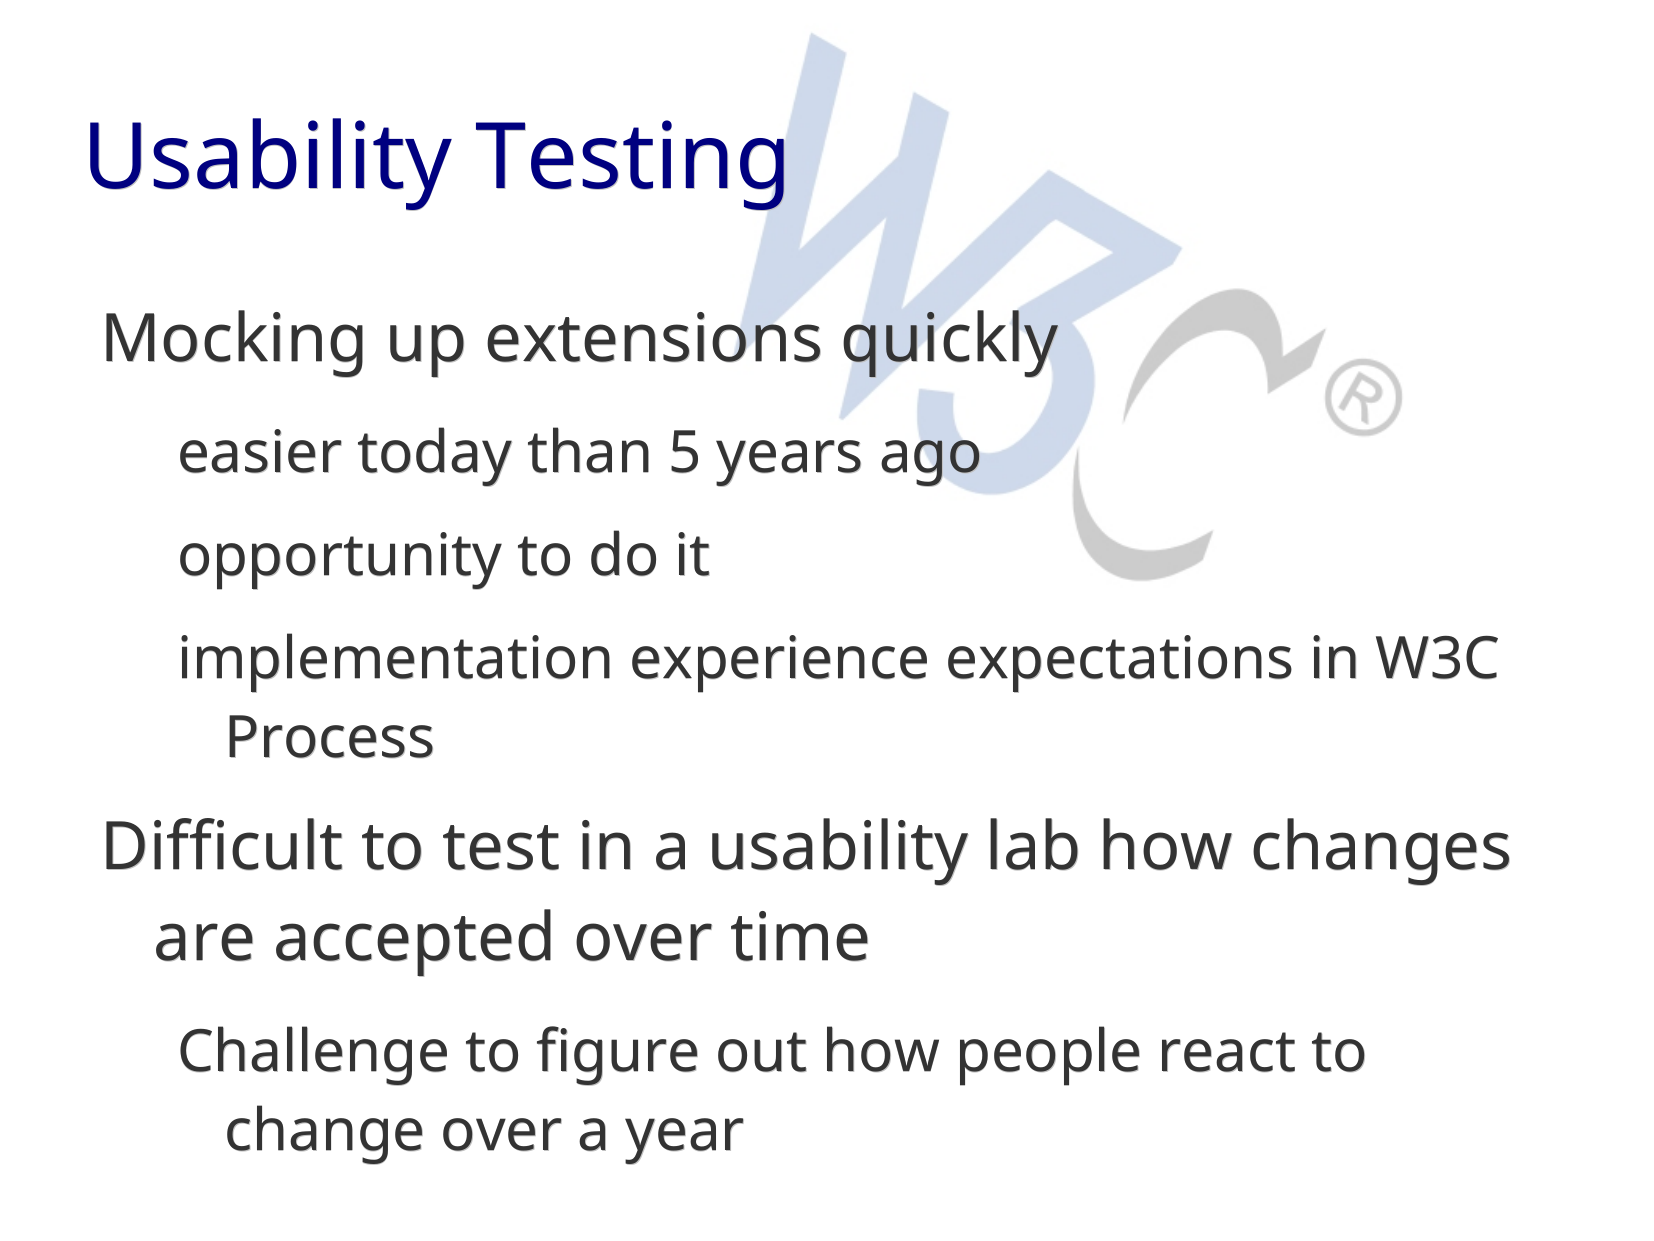

# Usability Testing
Mocking up extensions quickly
easier today than 5 years ago
opportunity to do it
implementation experience expectations in W3C Process
Difficult to test in a usability lab how changes are accepted over time
Challenge to figure out how people react to change over a year